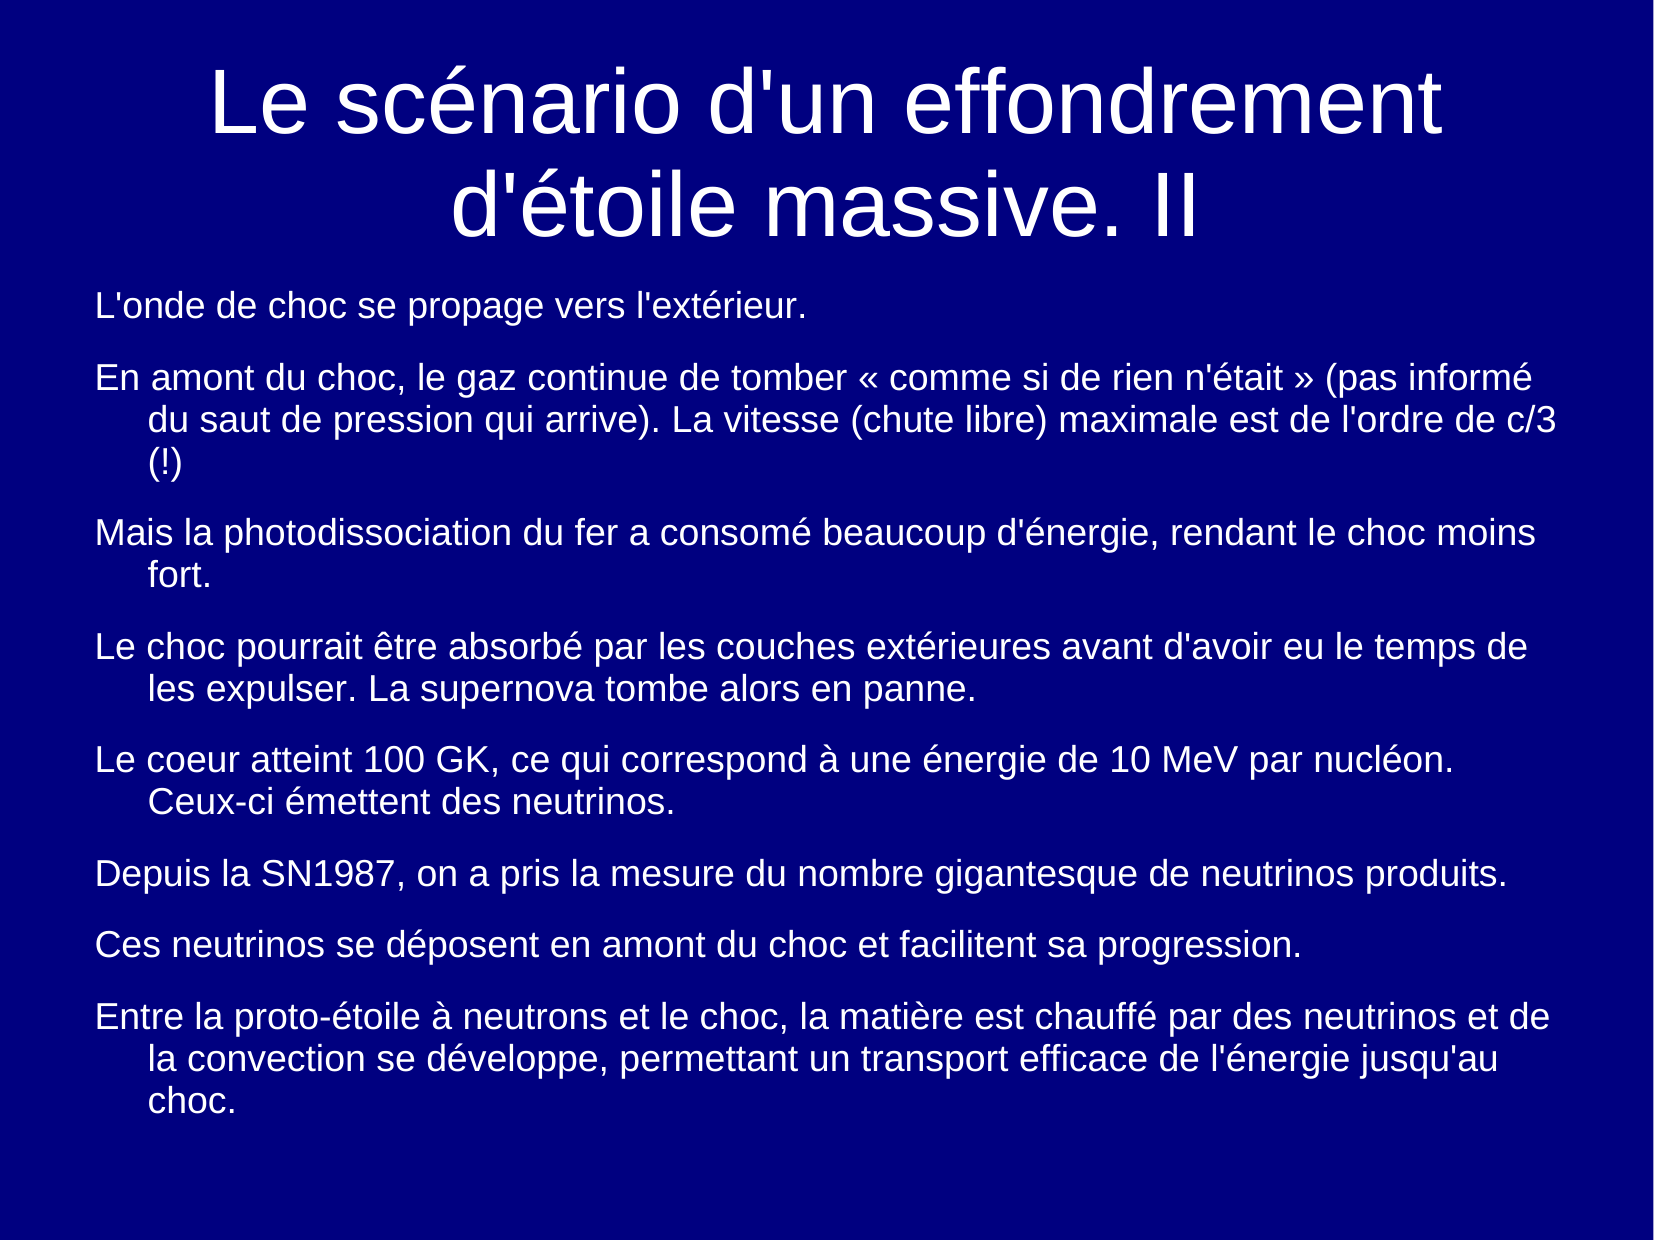

# Le scénario d'un effondrement d'étoile massive. II
L'onde de choc se propage vers l'extérieur.
En amont du choc, le gaz continue de tomber « comme si de rien n'était » (pas informé du saut de pression qui arrive). La vitesse (chute libre) maximale est de l'ordre de c/3 (!)
Mais la photodissociation du fer a consomé beaucoup d'énergie, rendant le choc moins fort.
Le choc pourrait être absorbé par les couches extérieures avant d'avoir eu le temps de les expulser. La supernova tombe alors en panne.
Le coeur atteint 100 GK, ce qui correspond à une énergie de 10 MeV par nucléon. Ceux-ci émettent des neutrinos.
Depuis la SN1987, on a pris la mesure du nombre gigantesque de neutrinos produits.
Ces neutrinos se déposent en amont du choc et facilitent sa progression.
Entre la proto-étoile à neutrons et le choc, la matière est chauffé par des neutrinos et de la convection se développe, permettant un transport efficace de l'énergie jusqu'au choc.